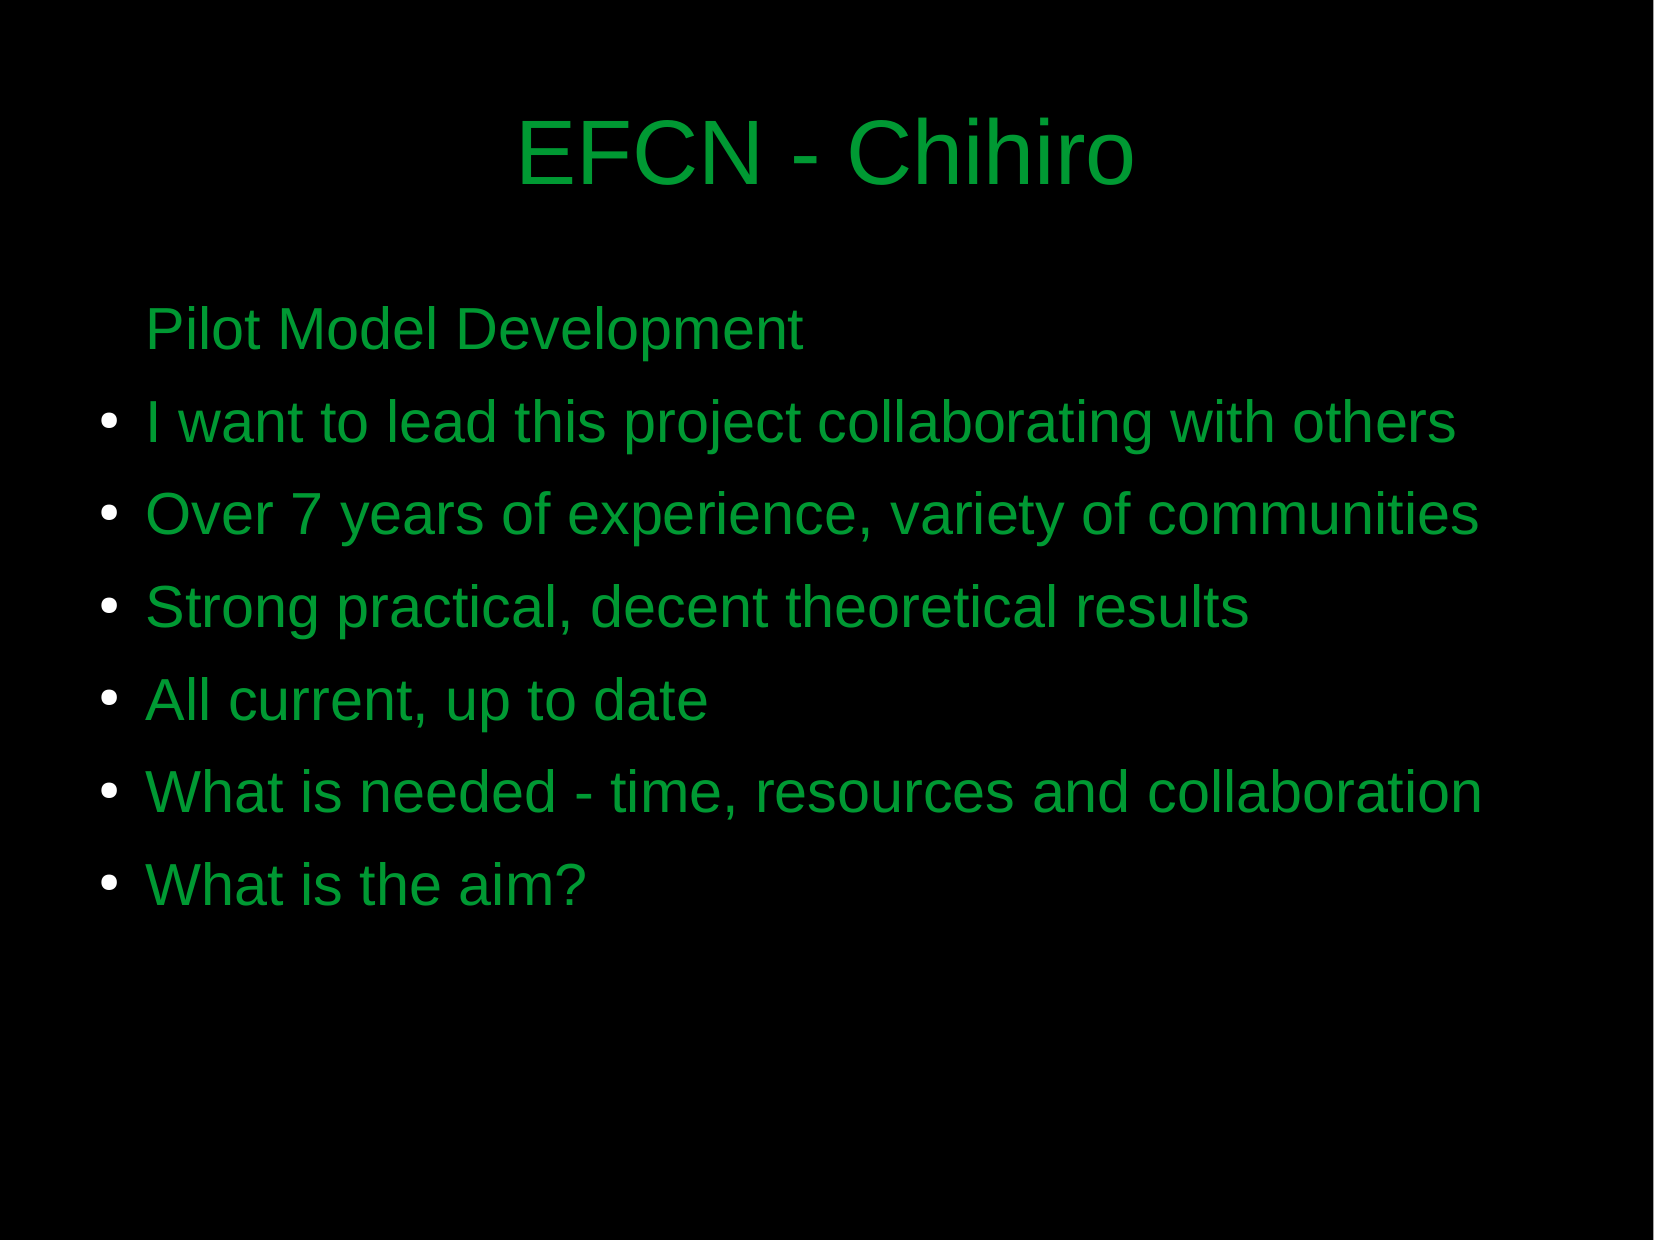

# EFCN - Chihiro
Pilot Model Development
I want to lead this project collaborating with others
Over 7 years of experience, variety of communities
Strong practical, decent theoretical results
All current, up to date
What is needed - time, resources and collaboration
What is the aim?